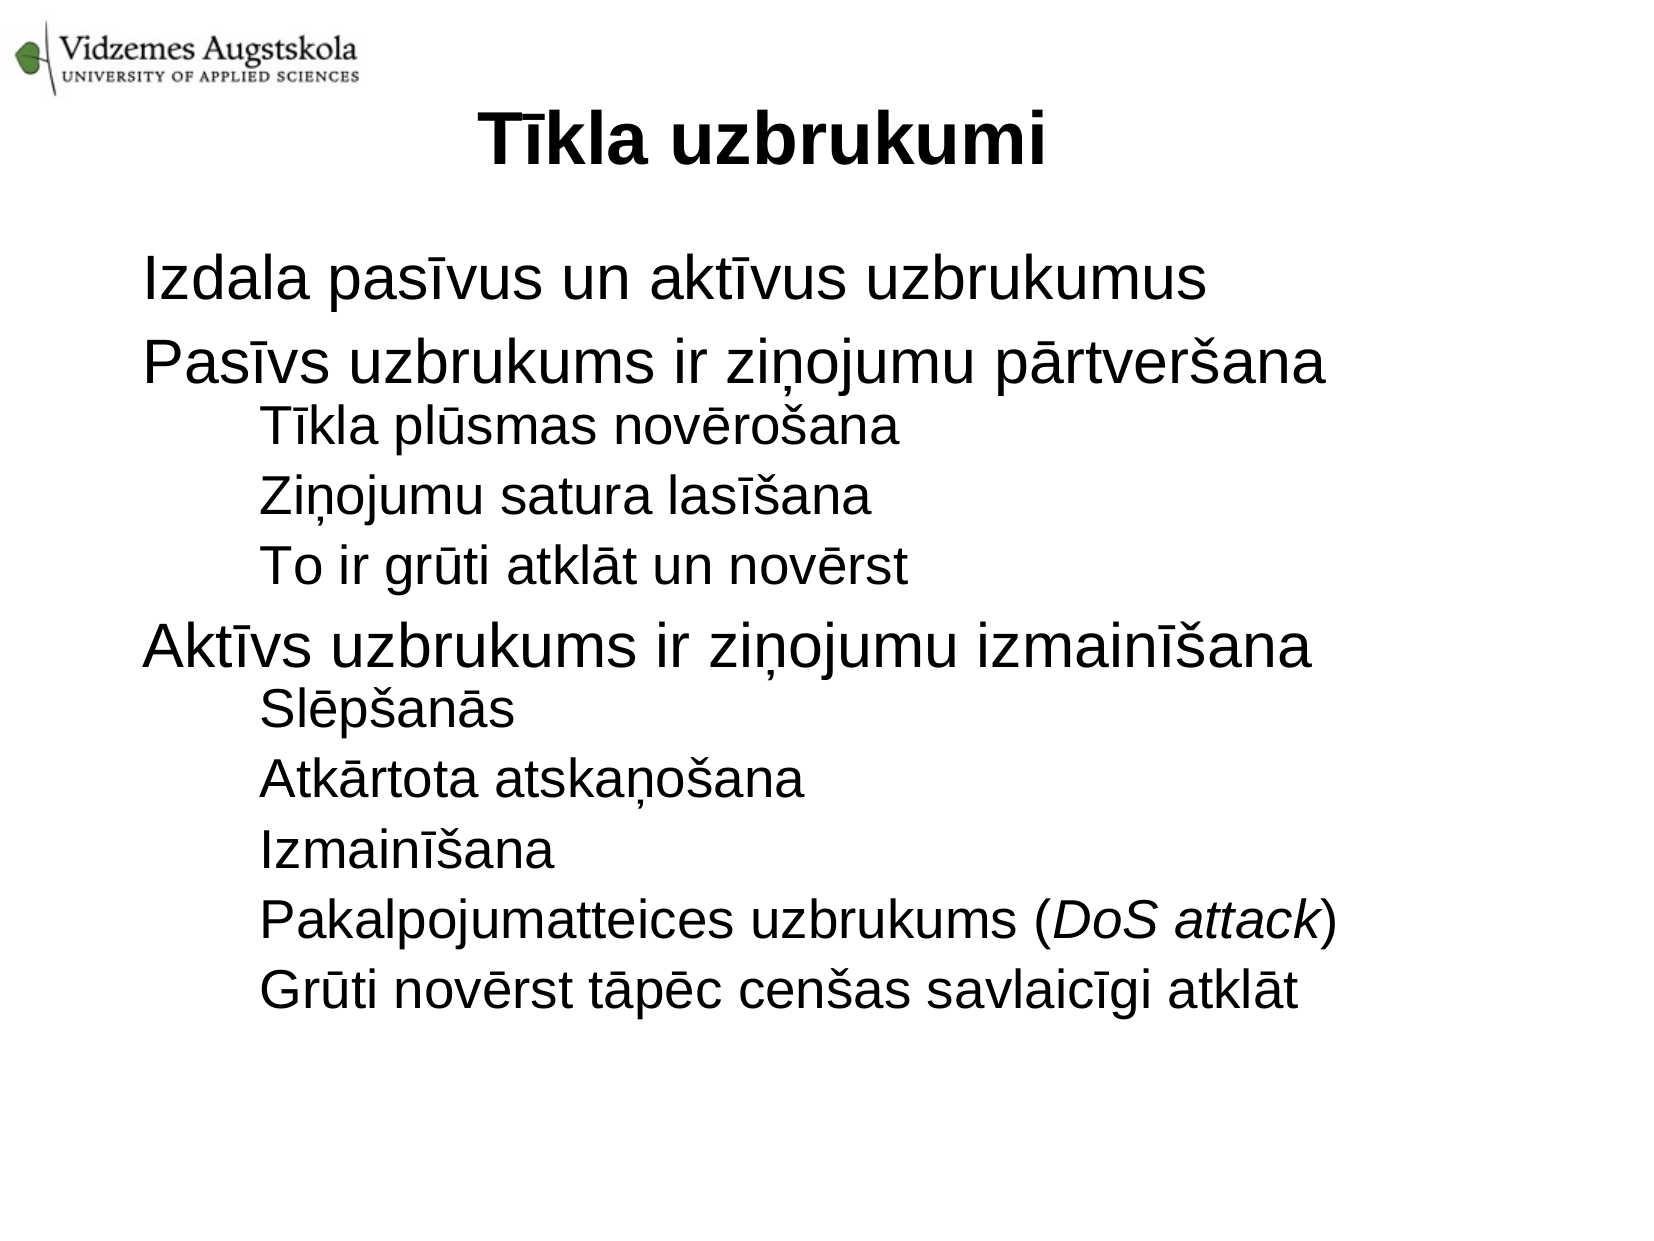

# Tīkla uzbrukumi
Izdala pasīvus un aktīvus uzbrukumus
Pasīvs uzbrukums ir ziņojumu pārtveršana
Tīkla plūsmas novērošana
Ziņojumu satura lasīšana
To ir grūti atklāt un novērst
Aktīvs uzbrukums ir ziņojumu izmainīšana
Slēpšanās
Atkārtota atskaņošana
Izmainīšana
Pakalpojumatteices uzbrukums (DoS attack)
Grūti novērst tāpēc cenšas savlaicīgi atklāt